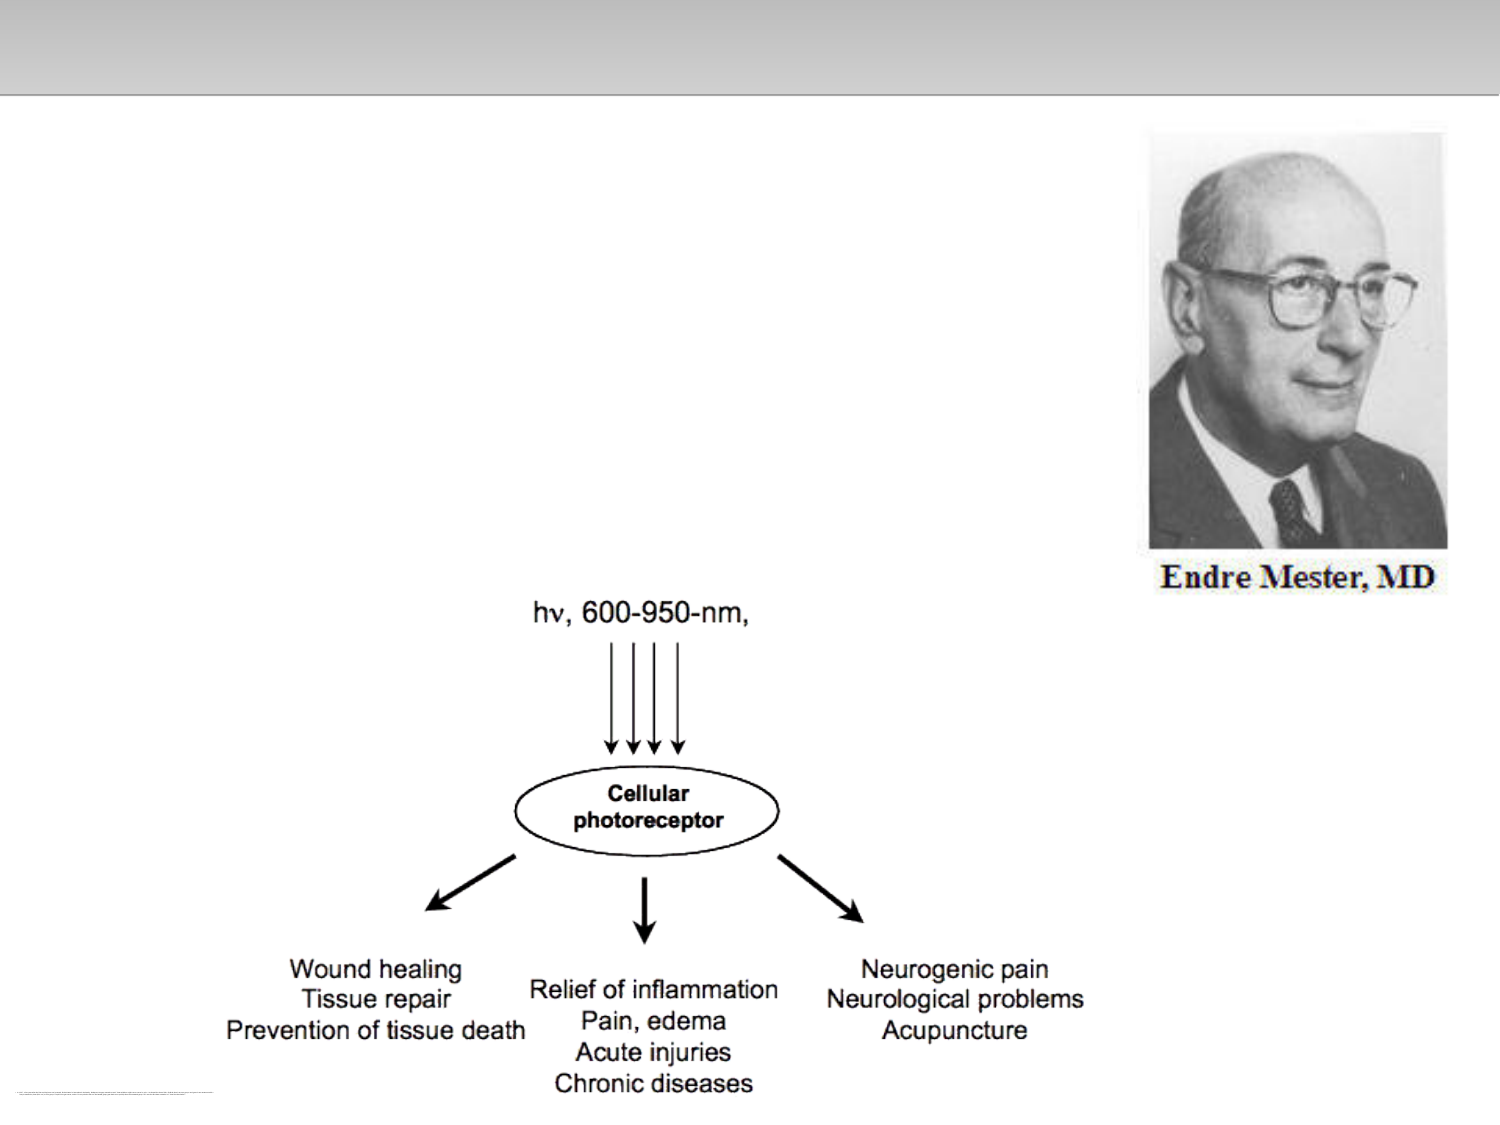

#
In 1967, a few years after the first working laser was invented, Endre Mester in Semmelweis University, Budapest, Hungary wanted to test if laser radiation might cause cancer in mice . He shaved the dorsal hair, divided them into two groups and gave a laser treatment with a low powered ruby laser (694 nm) to one group. They did not get cancer, and to his surprise the hair on the treated group grew back more quickly than the untreated group. This was the first demonstration of "laser biostimulation".